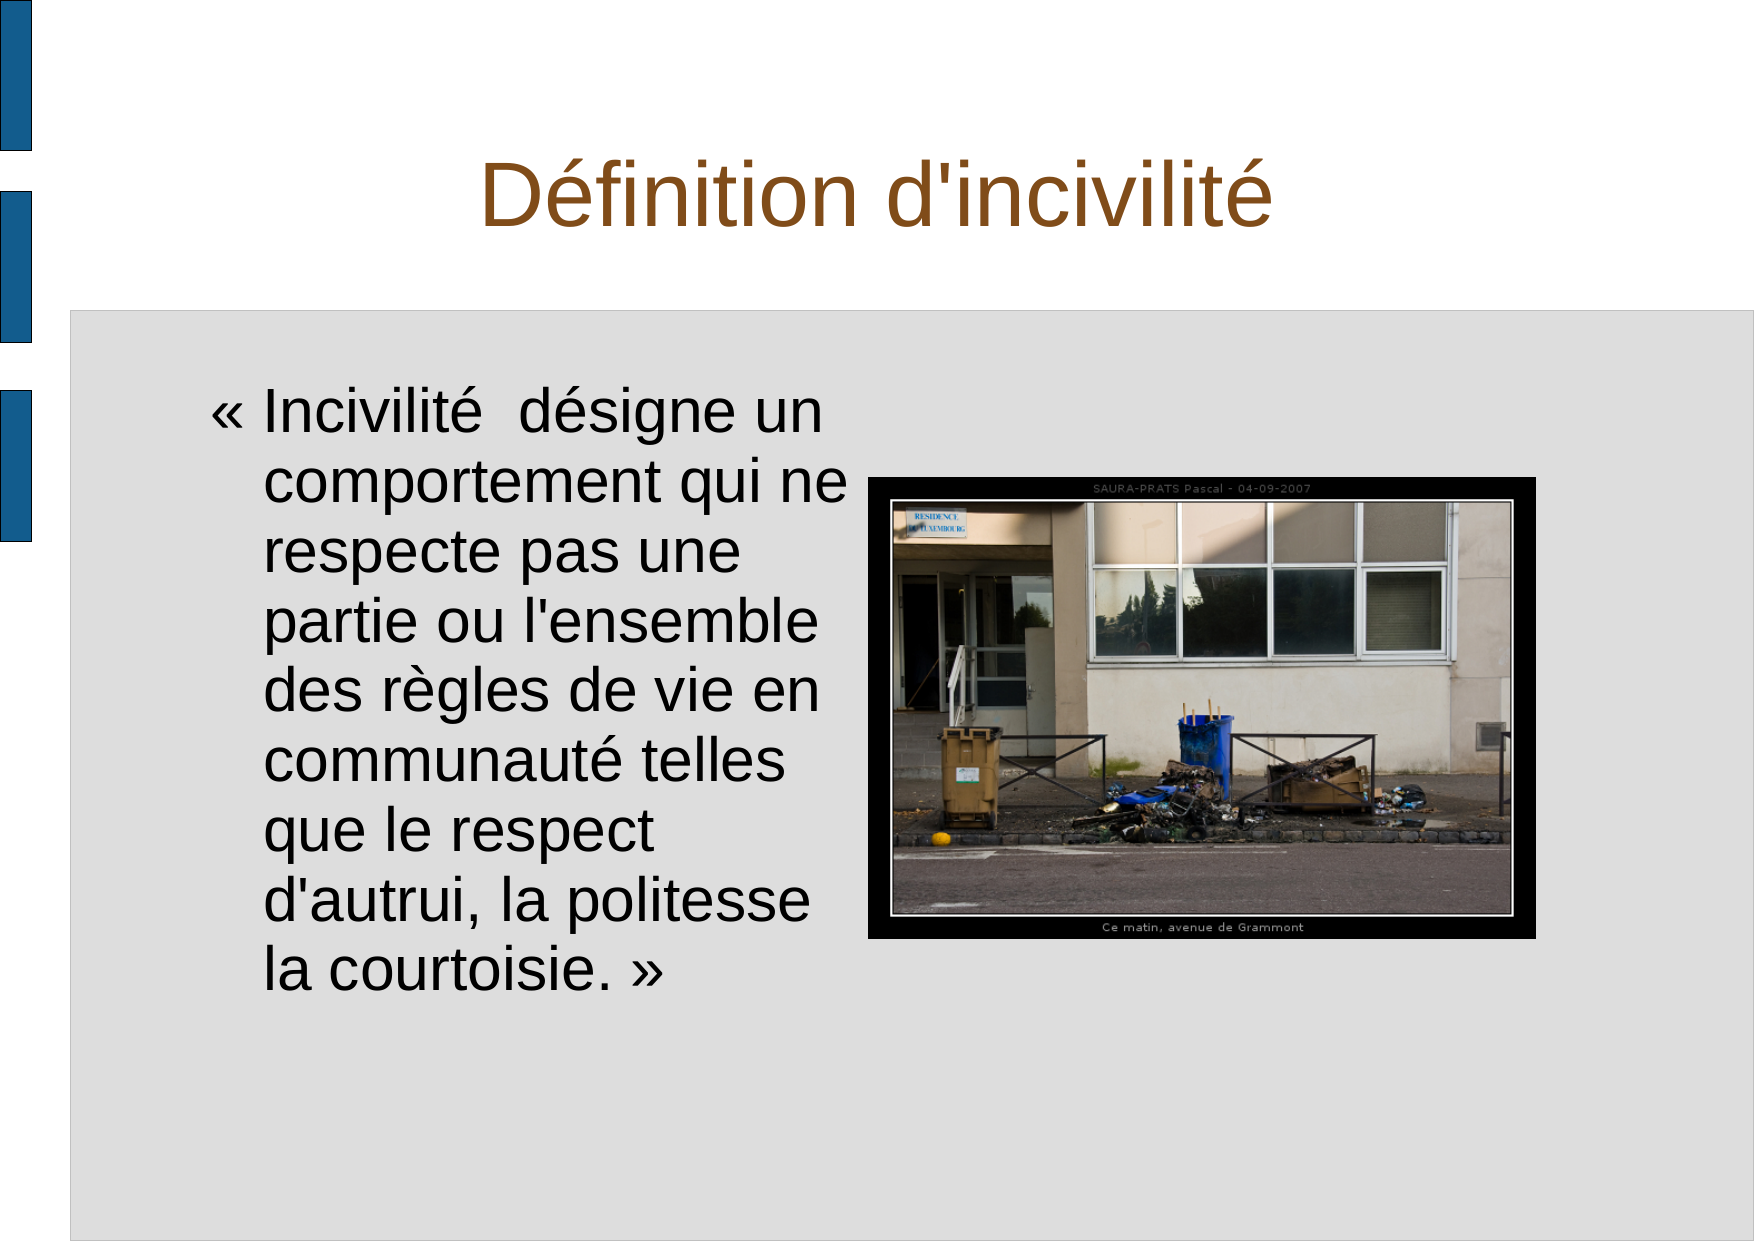

# Définition d'incivilité
« Incivilité  désigne un comportement qui ne respecte pas une partie ou l'ensemble des règles de vie en communauté telles que le respect d'autrui, la politesse la courtoisie. »